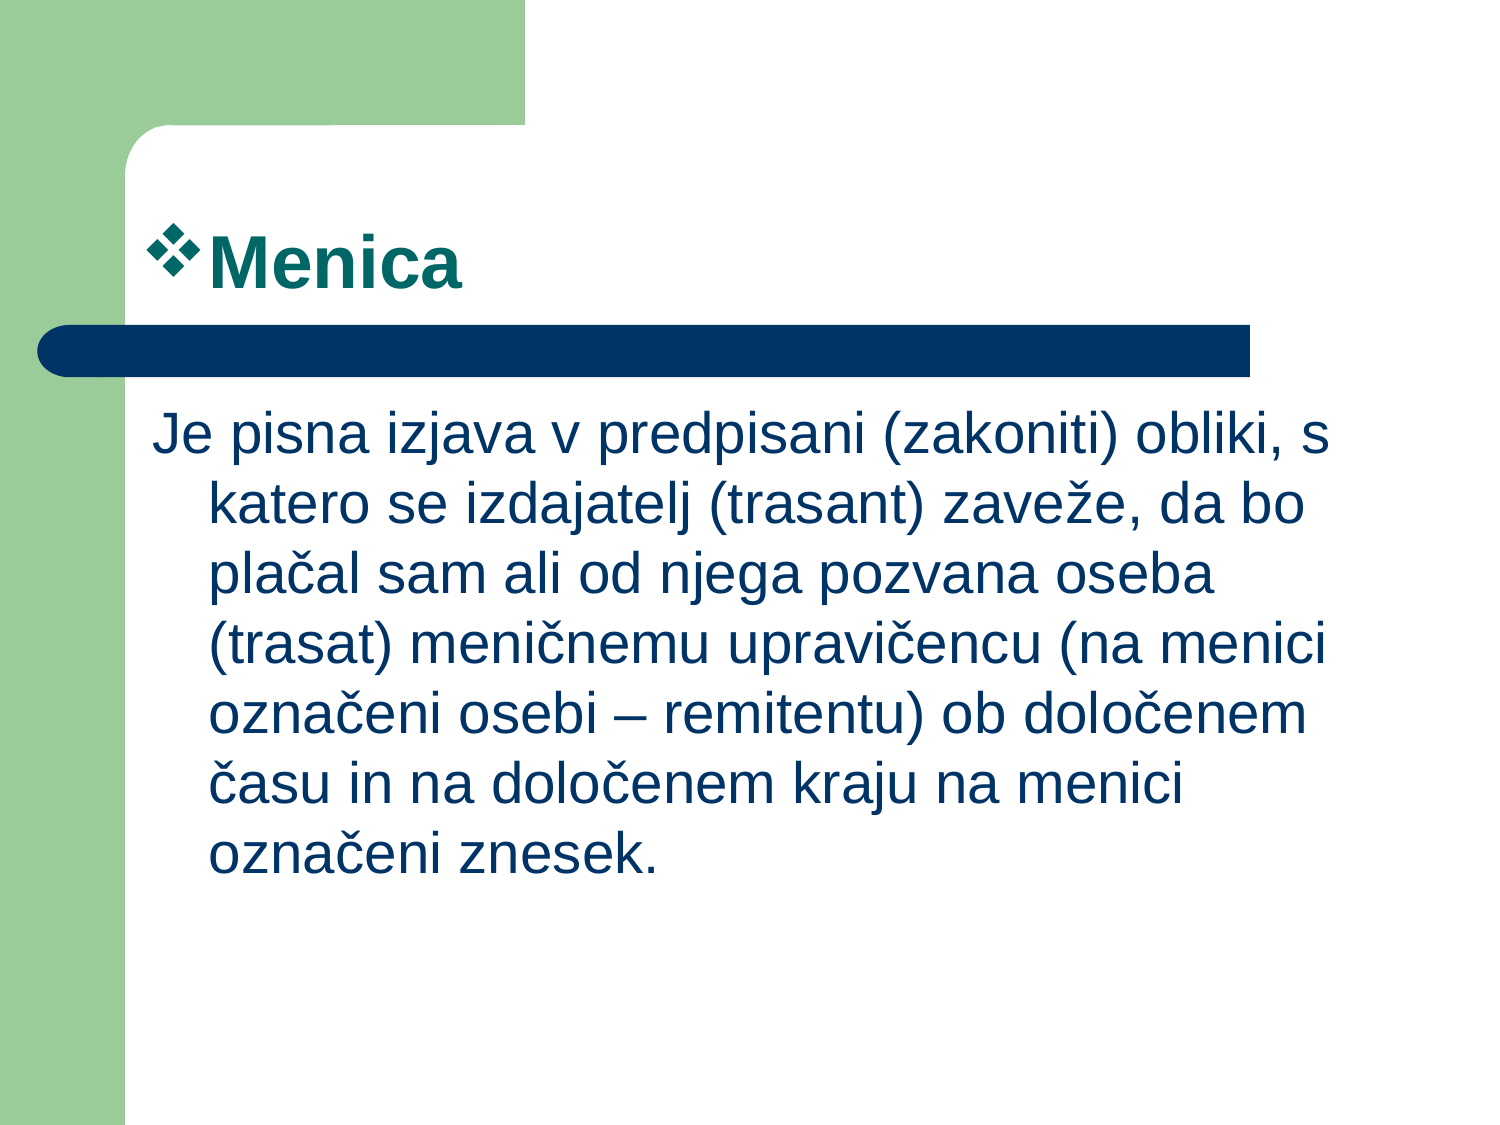

# Menica
Je pisna izjava v predpisani (zakoniti) obliki, s katero se izdajatelj (trasant) zaveže, da bo plačal sam ali od njega pozvana oseba (trasat) meničnemu upravičencu (na menici označeni osebi – remitentu) ob določenem času in na določenem kraju na menici označeni znesek.